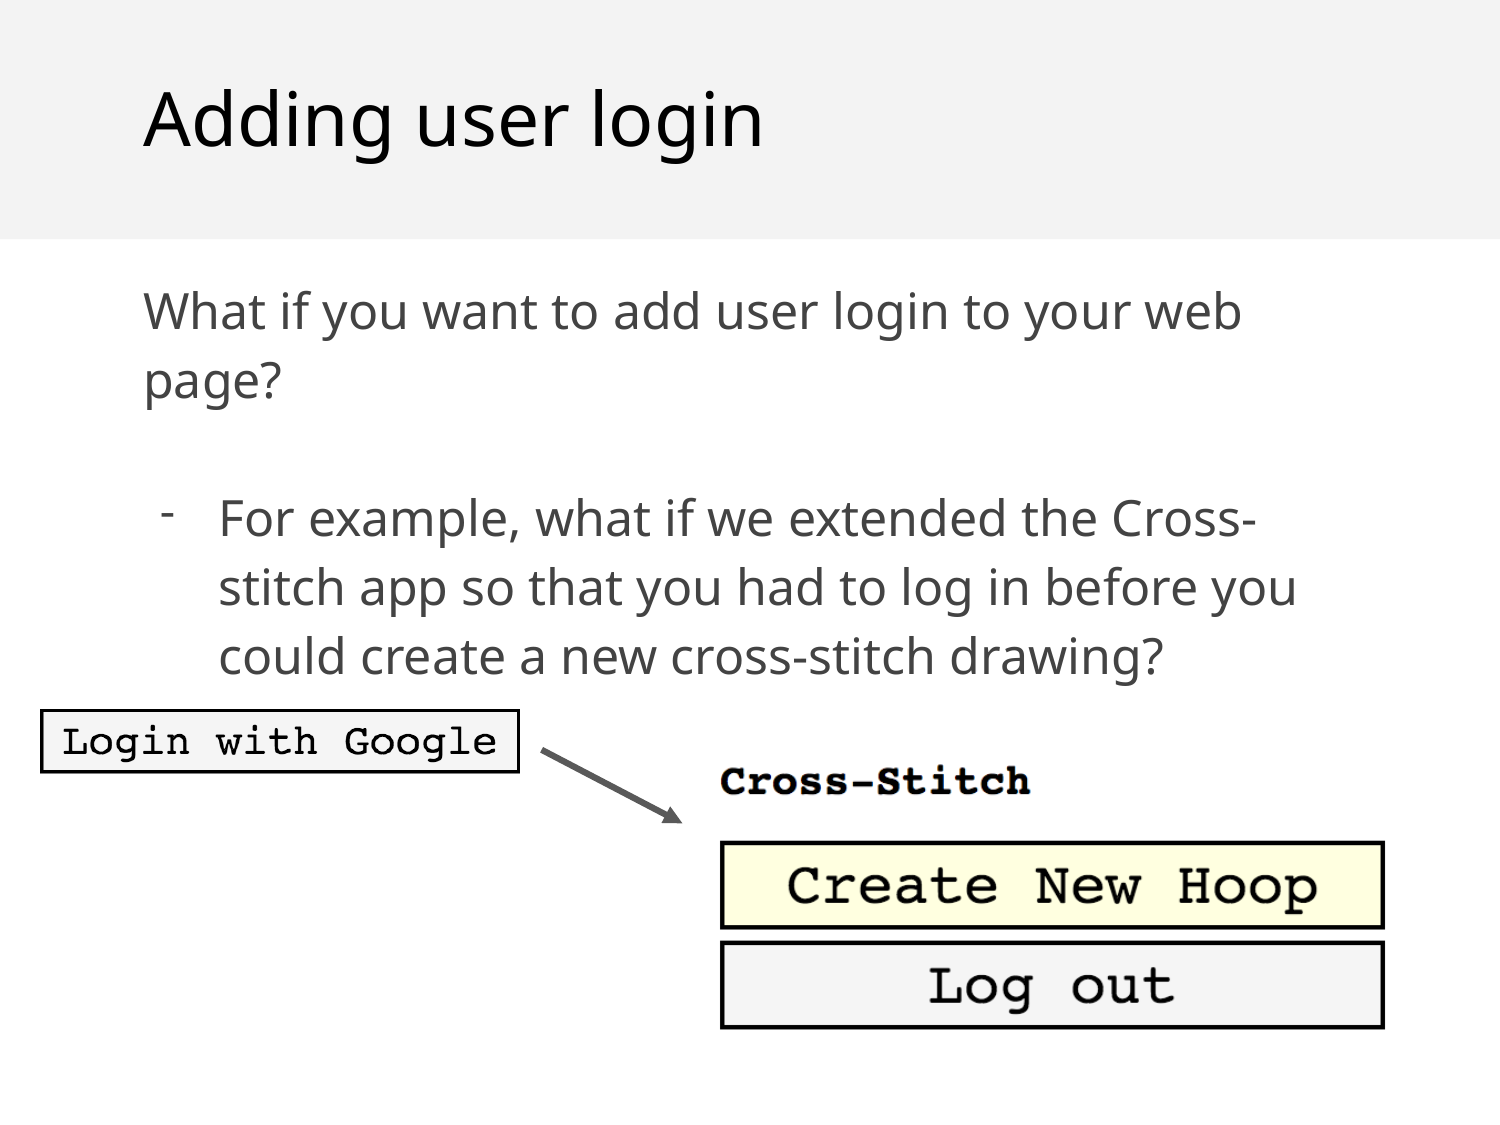

# Adding user login
What if you want to add user login to your web page?
For example, what if we extended the Cross-stitch app so that you had to log in before you could create a new cross-stitch drawing?